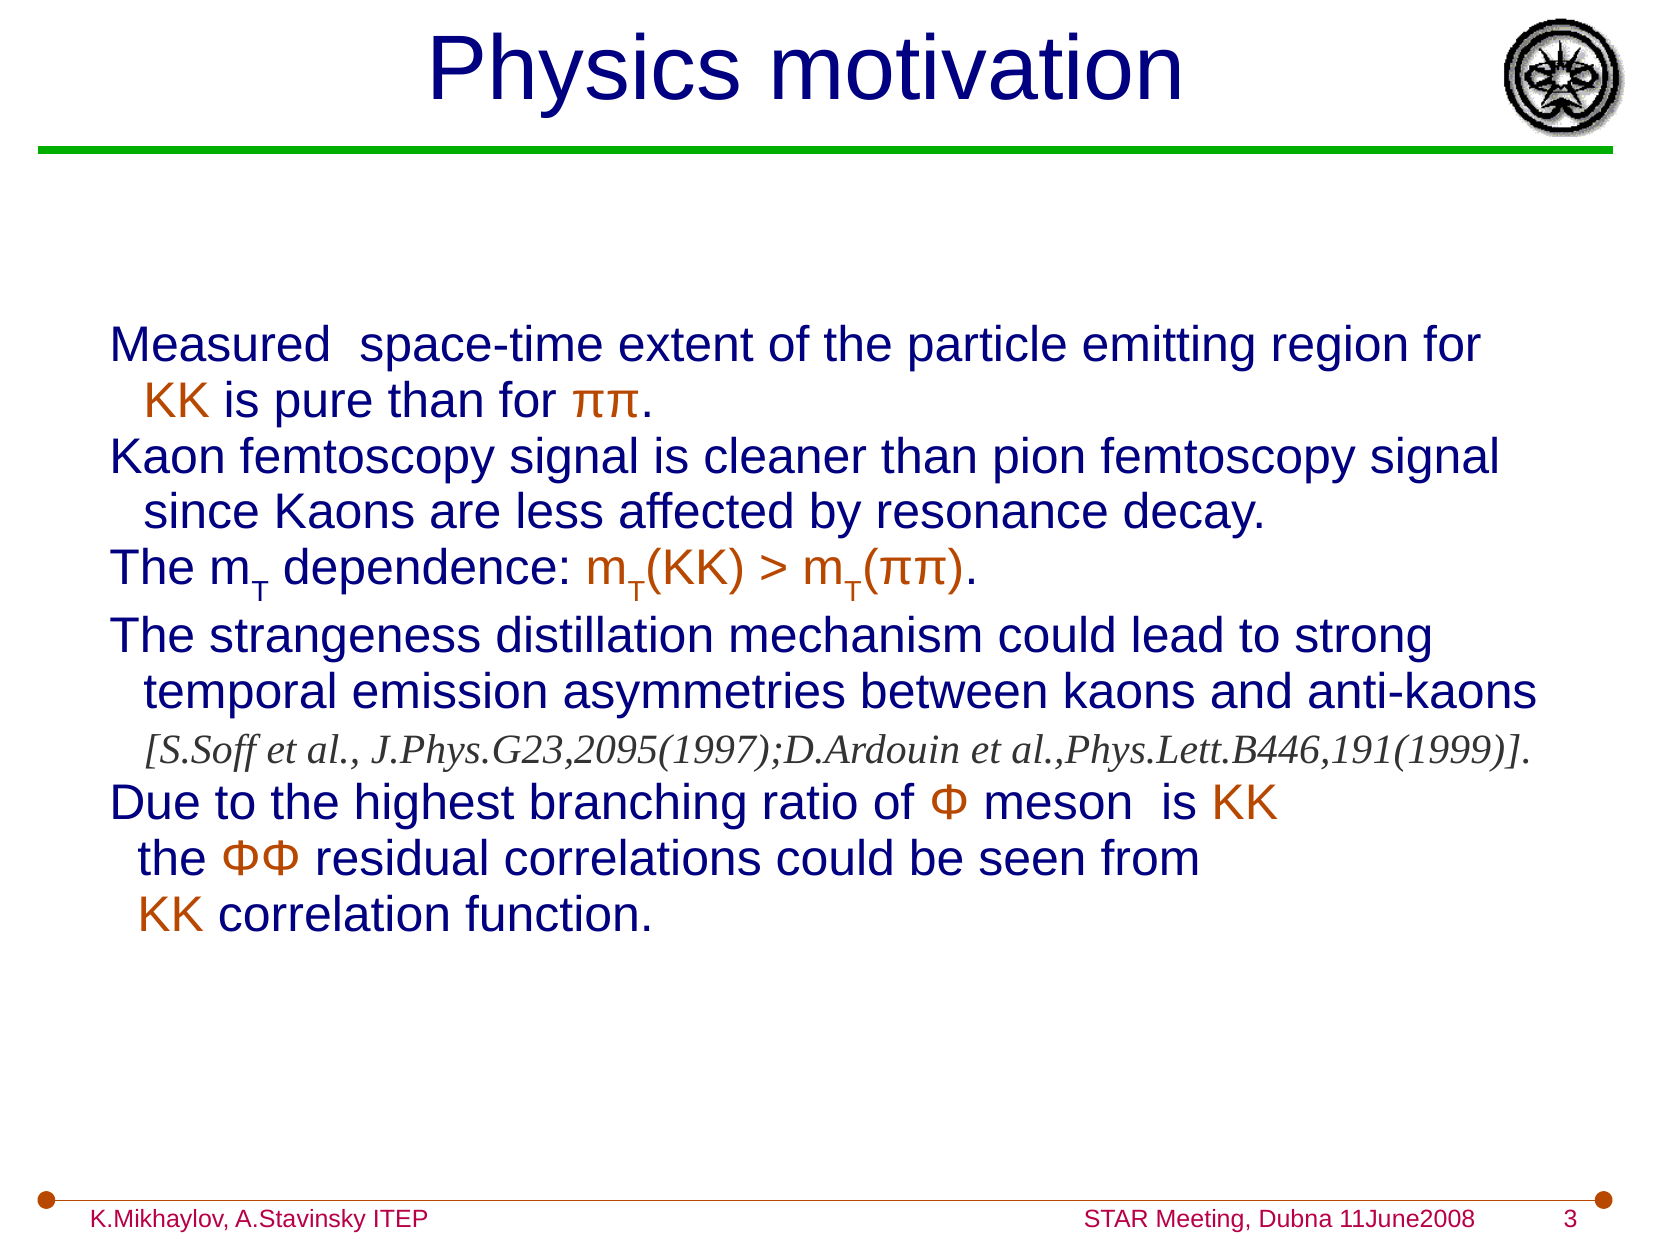

# Physics motivation
Measured space-time extent of the particle emitting region for KK is pure than for ππ.
Kaon femtoscopy signal is cleaner than pion femtoscopy signal since Kaons are less affected by resonance decay.
The mT dependence: mT(KK) > mT(ππ).
The strangeness distillation mechanism could lead to strong temporal emission asymmetries between kaons and anti-kaons [S.Soff et al., J.Phys.G23,2095(1997);D.Ardouin et al.,Phys.Lett.B446,191(1999)].
Due to the highest branching ratio of Φ meson is KK
 the ΦΦ residual correlations could be seen from
 KK correlation function.
K.Mikhaylov, A.Stavinsky ITEP STAR Meeting, Dubna 11June2008